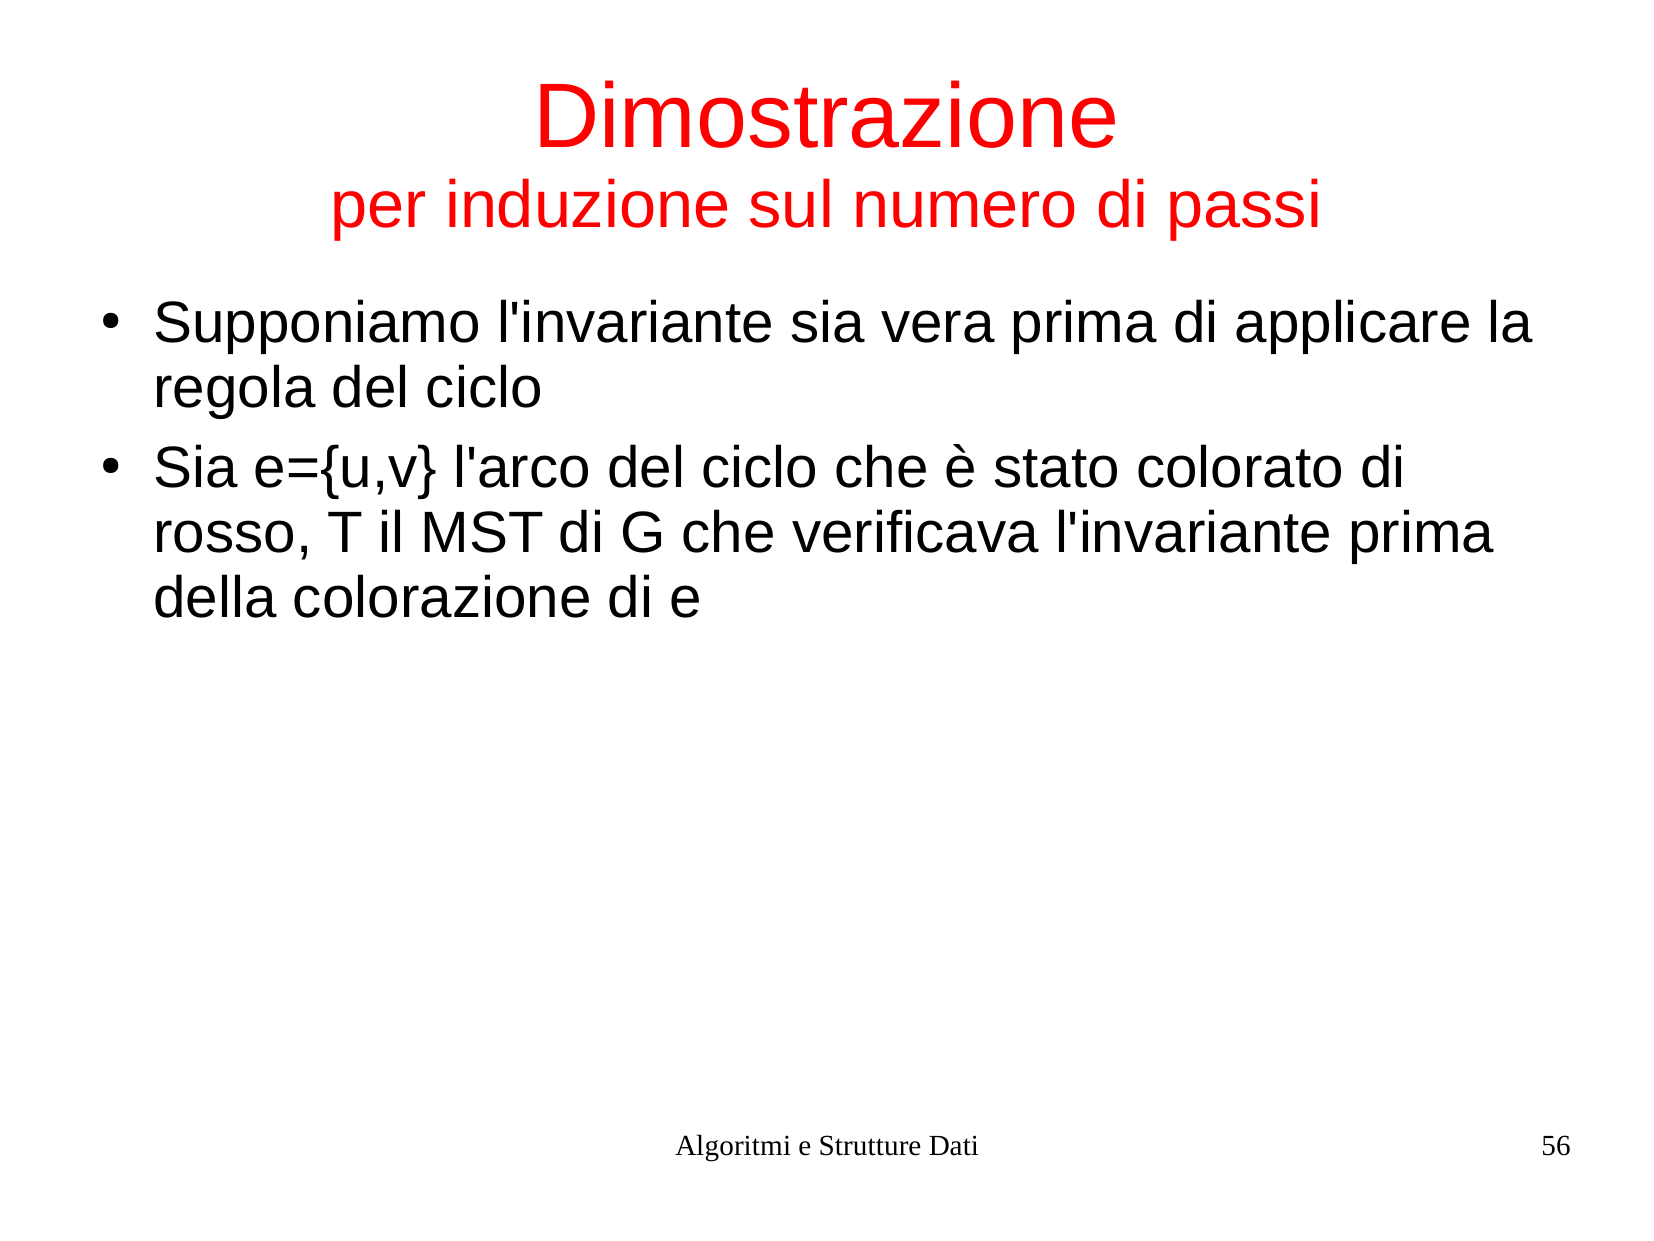

# Dimostrazione per induzione sul numero di passi
Supponiamo l'invariante sia vera prima di applicare la regola del ciclo
Sia e={u,v} l'arco del ciclo che è stato colorato di rosso, T il MST di G che verificava l'invariante prima della colorazione di e
Algoritmi e Strutture Dati
56